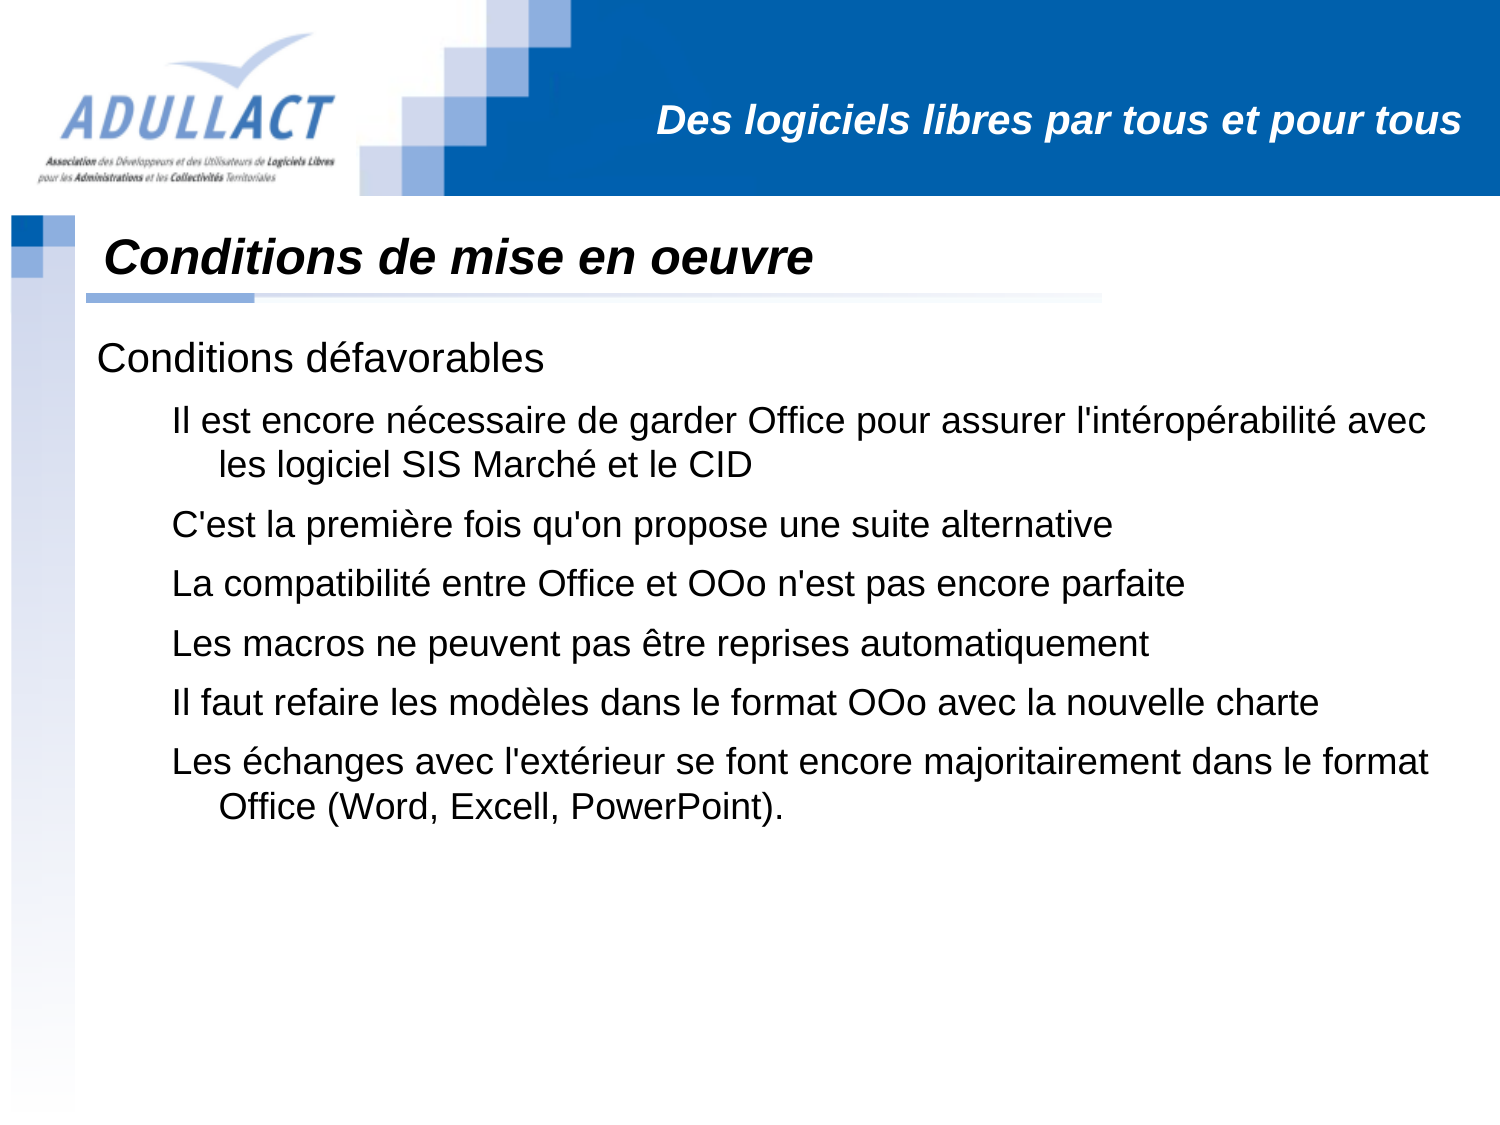

Conditions de mise en oeuvre
# Conditions défavorables
Il est encore nécessaire de garder Office pour assurer l'intéropérabilité avec les logiciel SIS Marché et le CID
C'est la première fois qu'on propose une suite alternative
La compatibilité entre Office et OOo n'est pas encore parfaite
Les macros ne peuvent pas être reprises automatiquement
Il faut refaire les modèles dans le format OOo avec la nouvelle charte
Les échanges avec l'extérieur se font encore majoritairement dans le format Office (Word, Excell, PowerPoint).